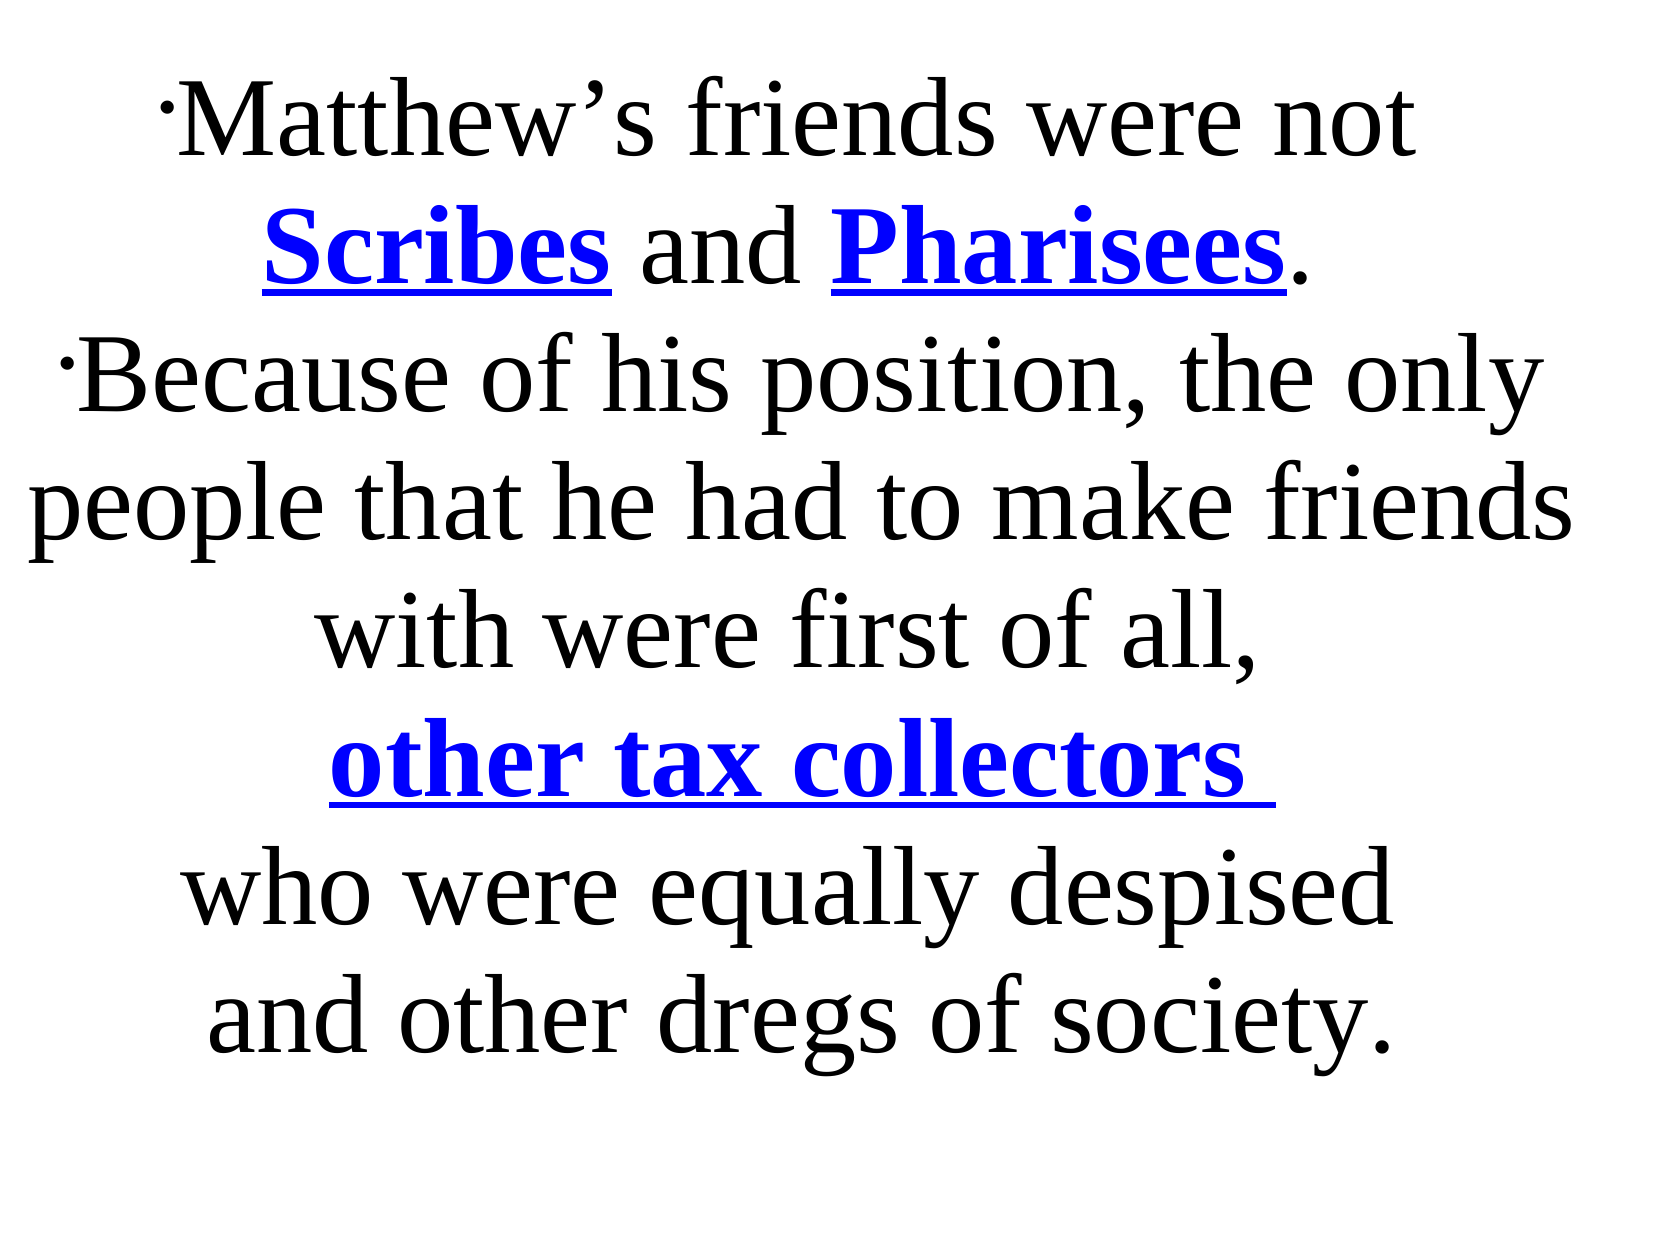

Matthew’s friends were not
Scribes and Pharisees.
Because of his position, the only people that he had to make friends with were first of all,
other tax collectors
who were equally despised
and other dregs of society.
9